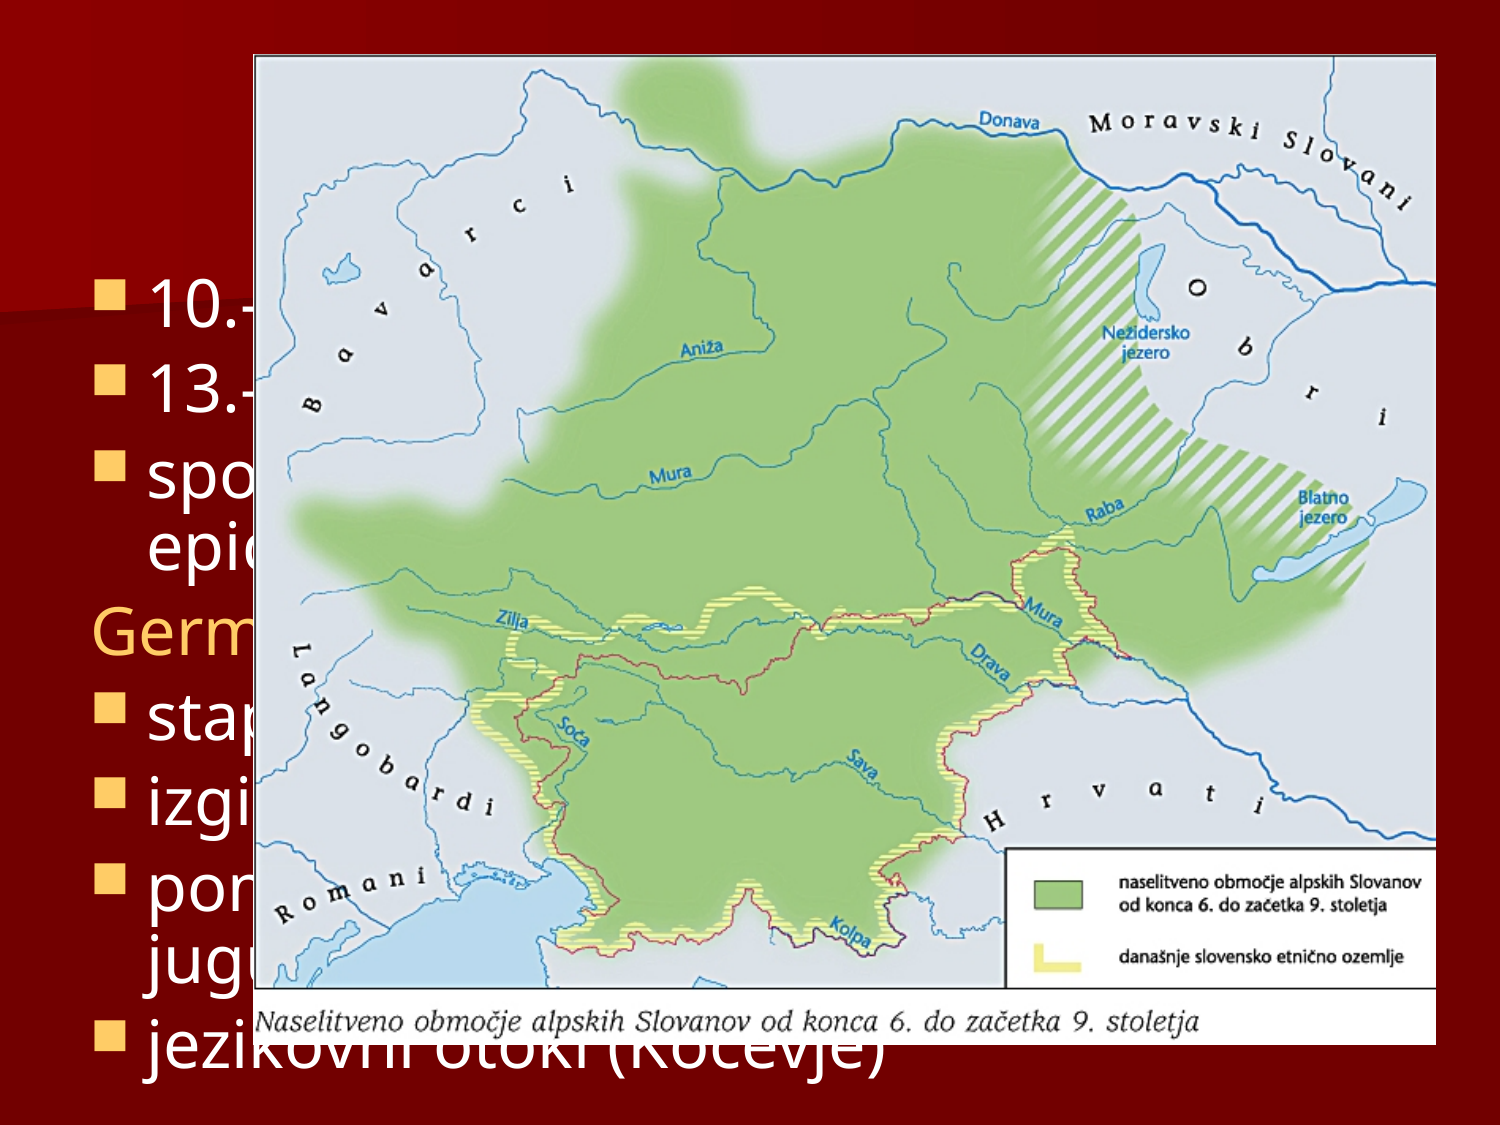

# 5 Kolonizacija
10.-13. stol. – notranja
13.-15. stol. – višinska
spontana (zaradi Turkov, lakote, epidemij)
Germanizacija:
stapljanje staroselcev z Germani
izginjanje slovenskega jezika
pomik slovenske etnične meje proti jugu
jezikovni otoki (Kočevje)